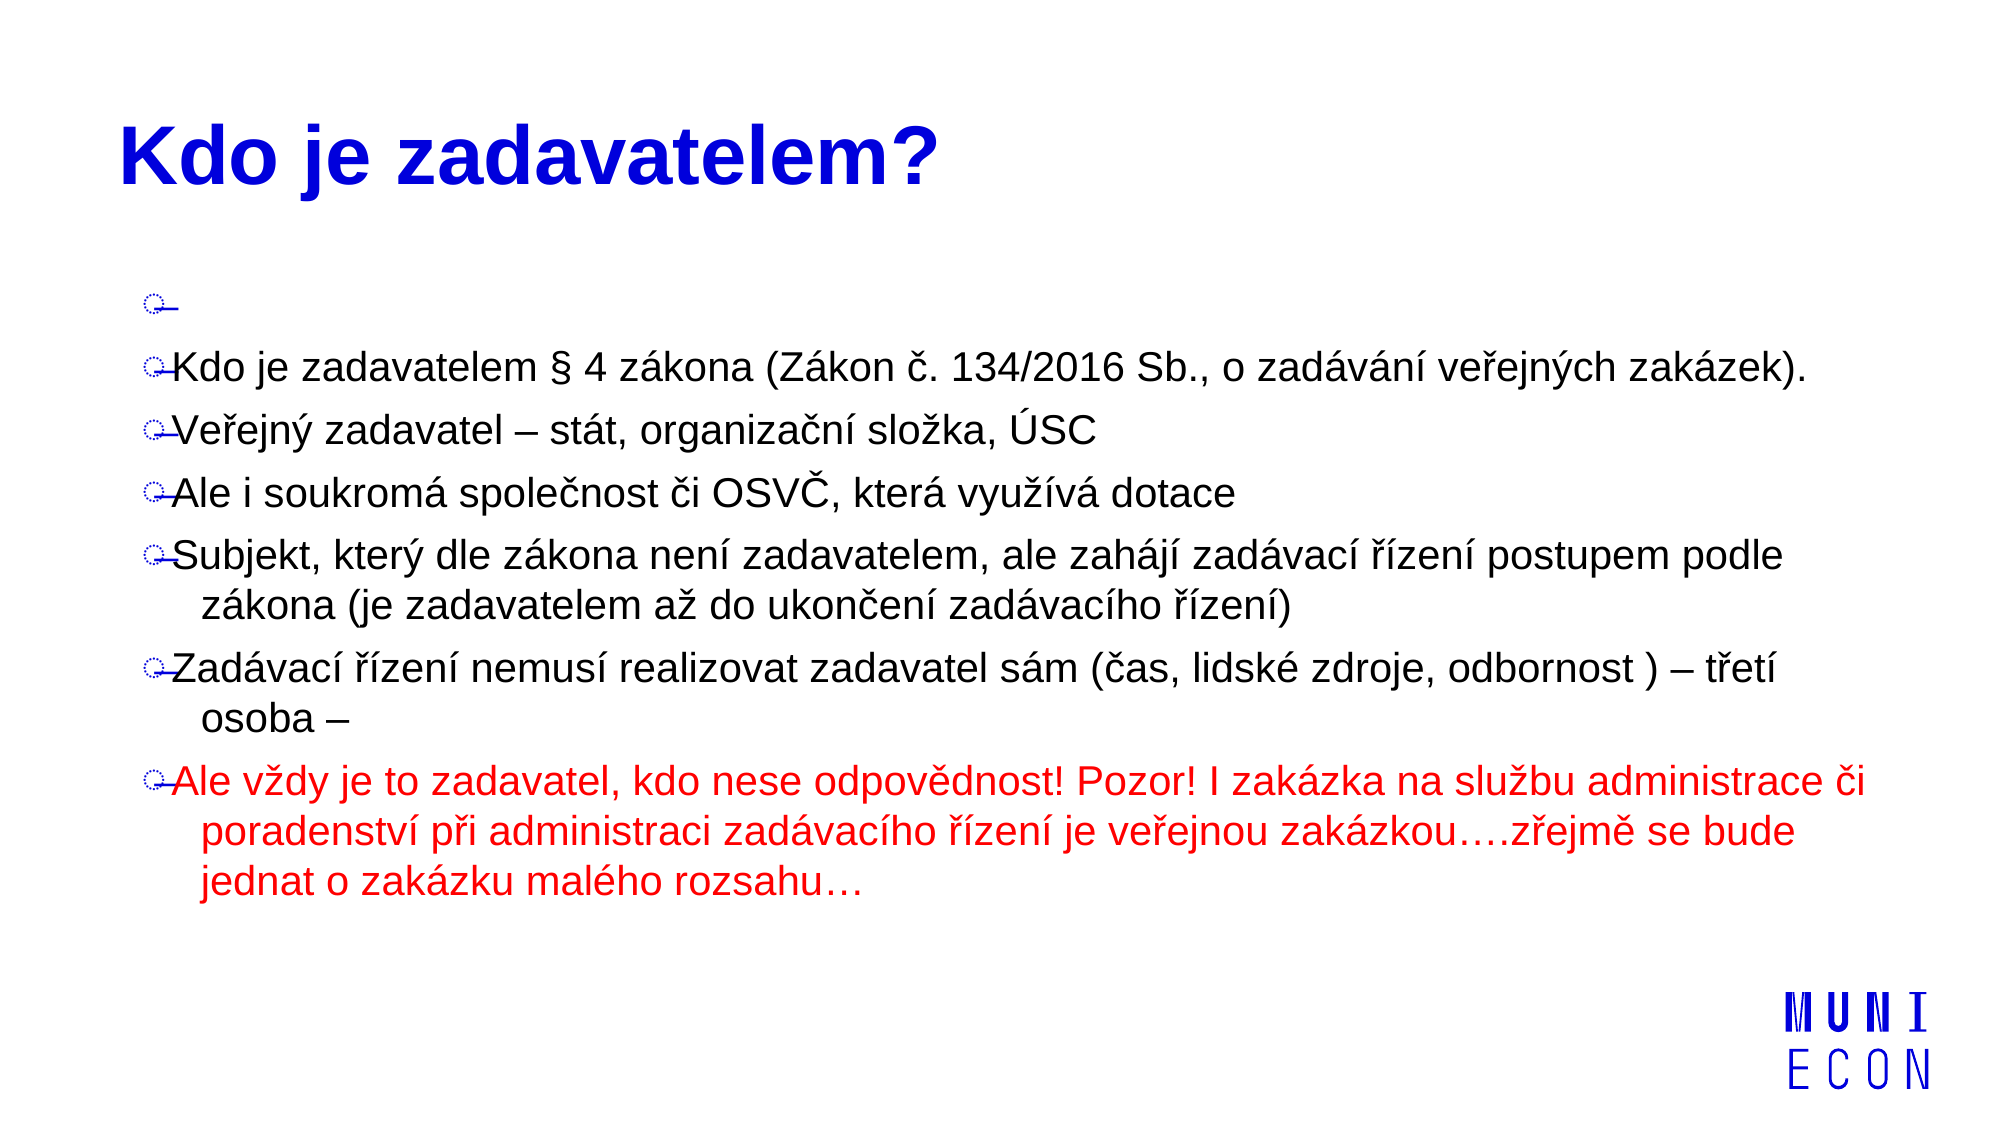

# Kdo je zadavatelem?
Kdo je zadavatelem § 4 zákona (Zákon č. 134/2016 Sb., o zadávání veřejných zakázek).
Veřejný zadavatel – stát, organizační složka, ÚSC
Ale i soukromá společnost či OSVČ, která využívá dotace
Subjekt, který dle zákona není zadavatelem, ale zahájí zadávací řízení postupem podle zákona (je zadavatelem až do ukončení zadávacího řízení)
Zadávací řízení nemusí realizovat zadavatel sám (čas, lidské zdroje, odbornost ) – třetí osoba –
Ale vždy je to zadavatel, kdo nese odpovědnost! Pozor! I zakázka na službu administrace či poradenství při administraci zadávacího řízení je veřejnou zakázkou….zřejmě se bude jednat o zakázku malého rozsahu…